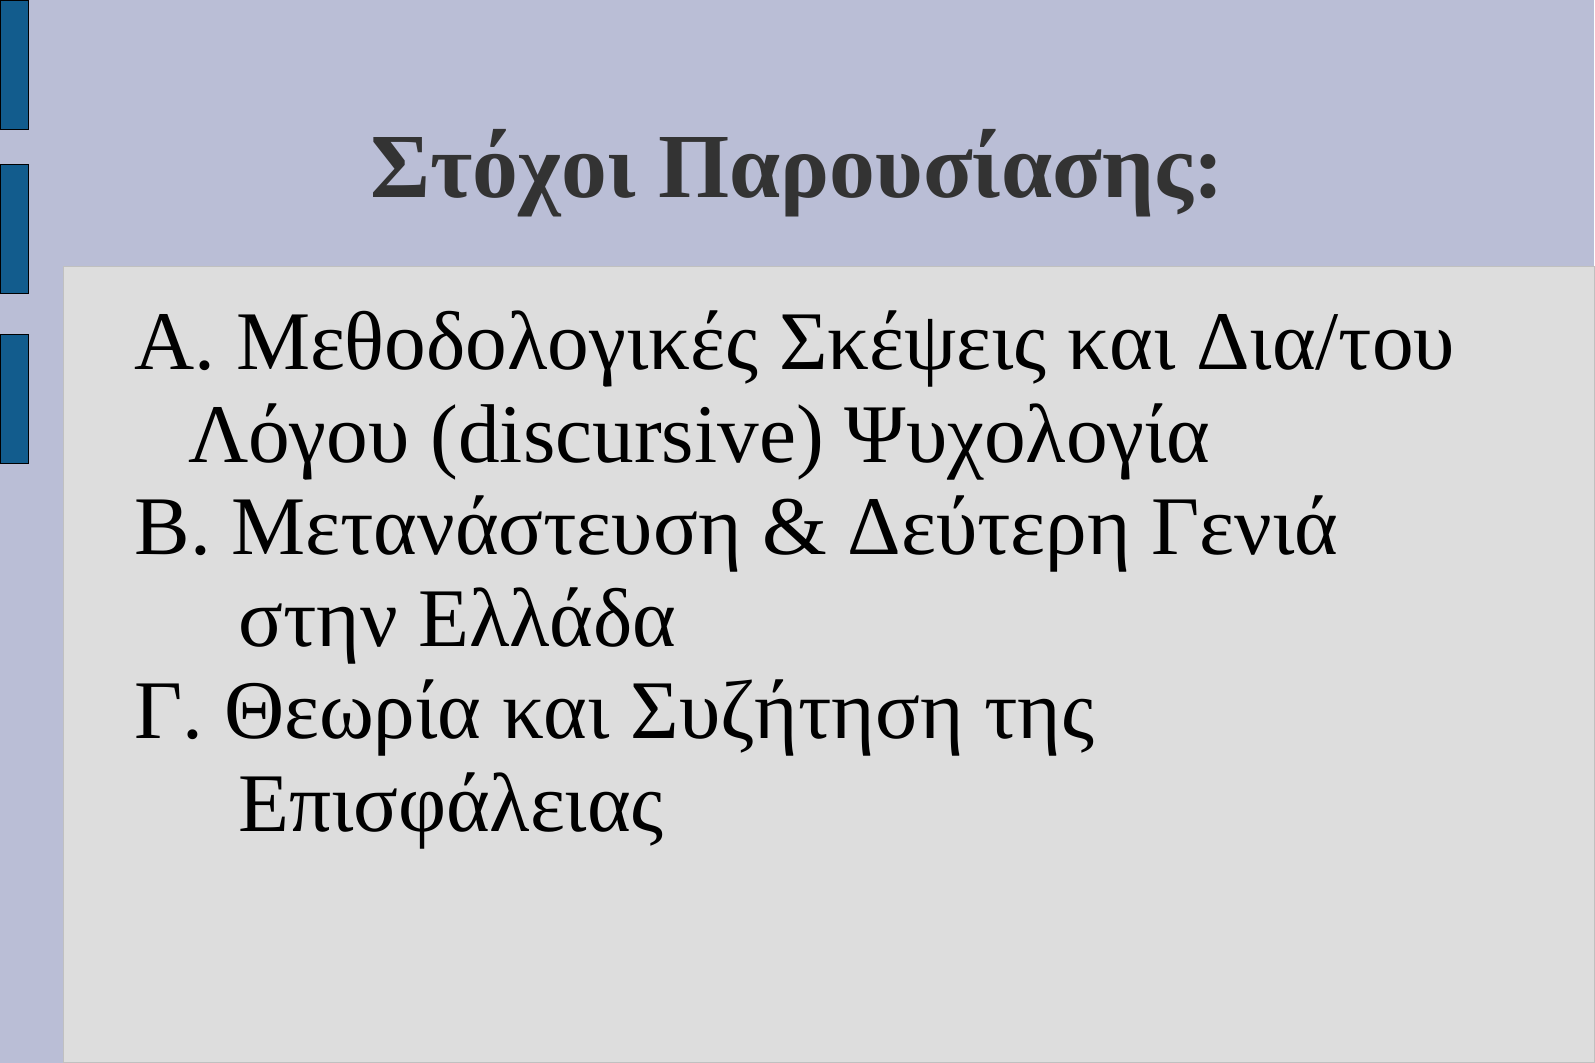

# Στόχοι Παρουσίασης:
Α. Μεθοδολογικές Σκέψεις και Δια/του Λόγου (discursive) Ψυχολογία
Β. Μετανάστευση & Δεύτερη Γενιά
 στην Ελλάδα
Γ. Θεωρία και Συζήτηση της
 Επισφάλειας